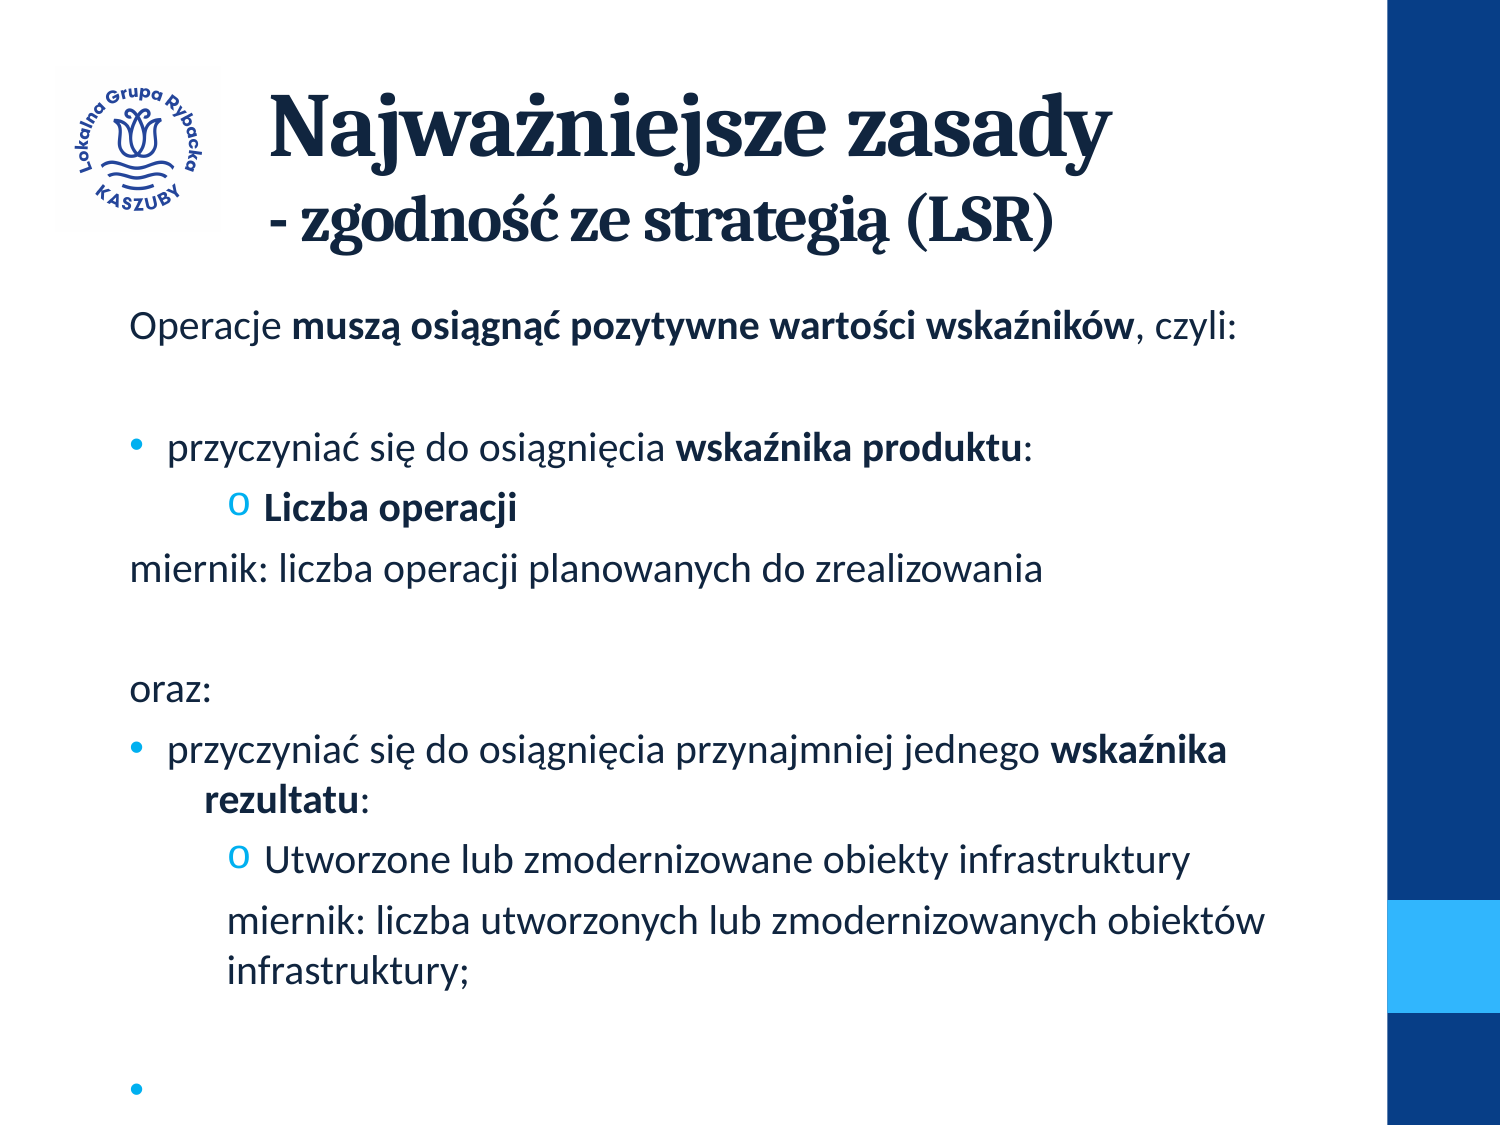

Najważniejsze zasady
- zgodność ze strategią (LSR)
# Operacje muszą osiągnąć pozytywne wartości wskaźników, czyli:
przyczyniać się do osiągnięcia wskaźnika produktu:
Liczba operacji
miernik: liczba operacji planowanych do zrealizowania
oraz:
przyczyniać się do osiągnięcia przynajmniej jednego wskaźnika rezultatu:
Utworzone lub zmodernizowane obiekty infrastruktury
miernik: liczba utworzonych lub zmodernizowanych obiektów infrastruktury;